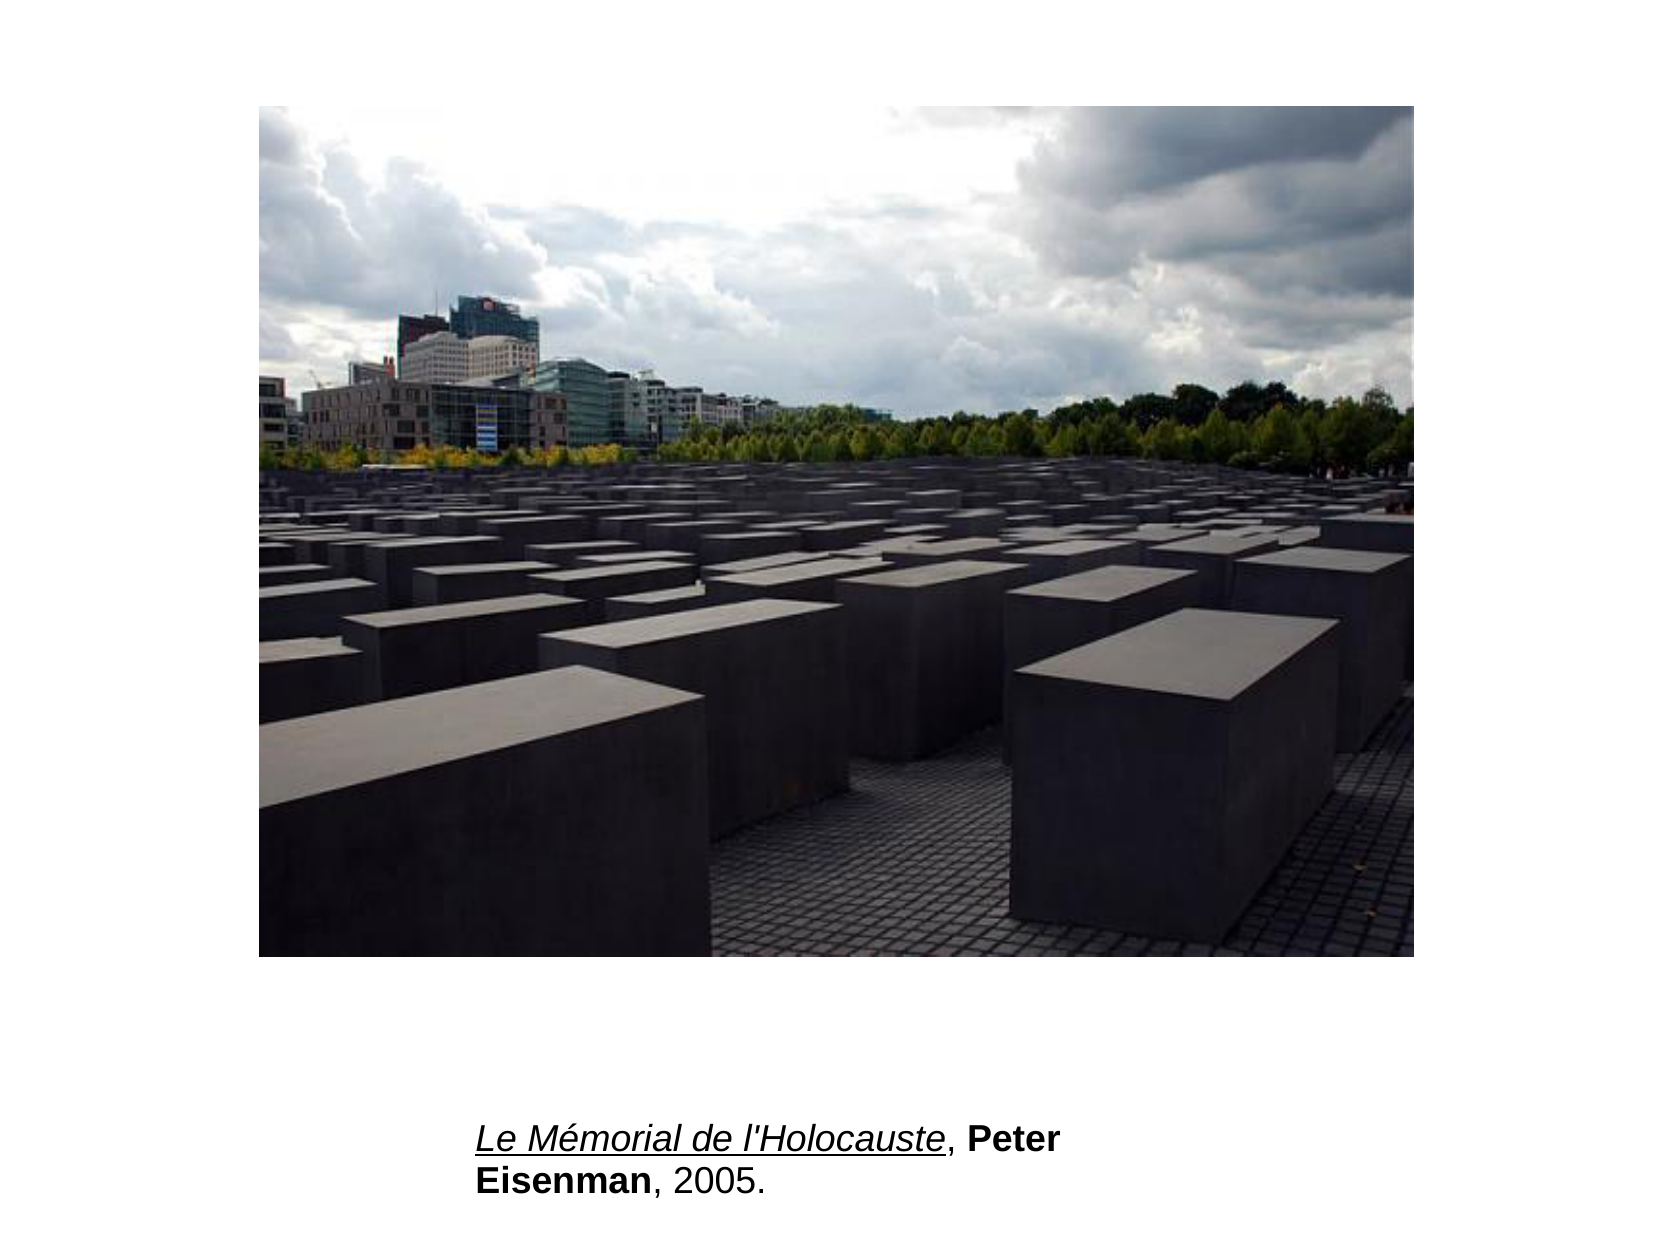

Le Mémorial de l'Holocauste, Peter Eisenman, 2005.